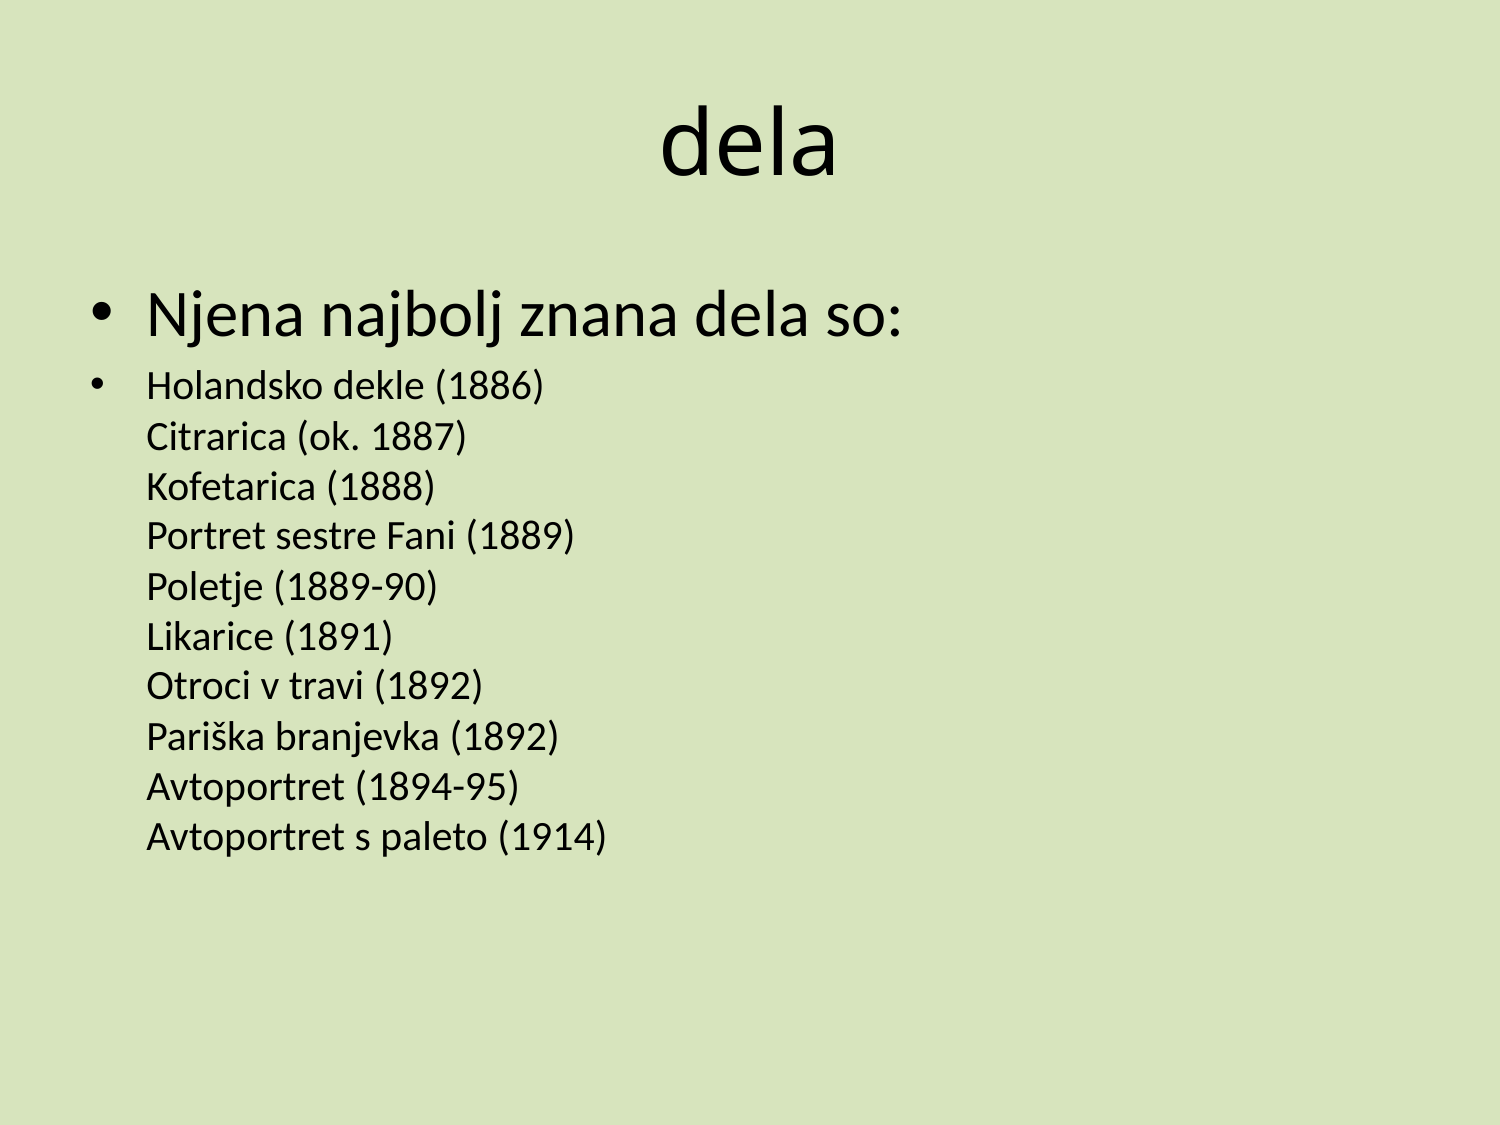

# dela
Njena najbolj znana dela so:
Holandsko dekle (1886)
Citrarica (ok. 1887)
Kofetarica (1888)
Portret sestre Fani (1889)
Poletje (1889-90)
Likarice (1891)
Otroci v travi (1892)
Pariška branjevka (1892)
Avtoportret (1894-95)
Avtoportret s paleto (1914)